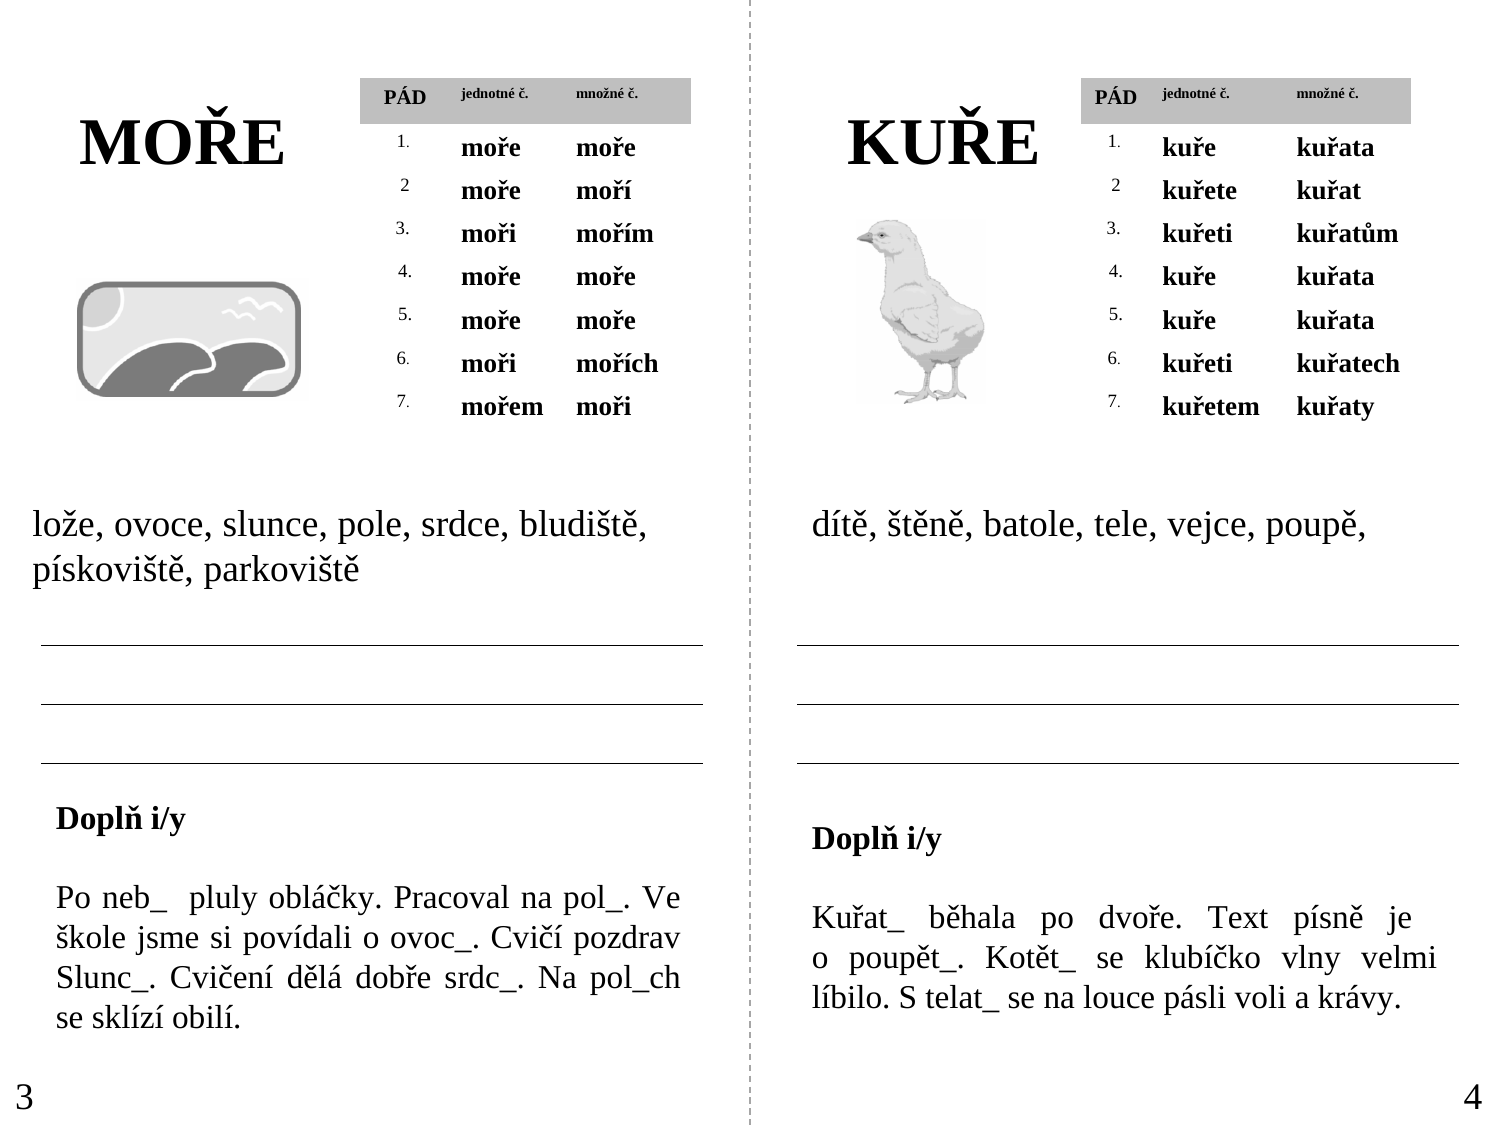

| PÁD | jednotné č. | množné č. |
| --- | --- | --- |
| 1. | moře | moře |
| 2 | moře | moří |
| 3. | moři | mořím |
| 4. | moře | moře |
| 5. | moře | moře |
| 6. | moři | mořích |
| 7. | mořem | moři |
| PÁD | jednotné č. | množné č. |
| --- | --- | --- |
| 1. | kuře | kuřata |
| 2 | kuřete | kuřat |
| 3. | kuřeti | kuřatům |
| 4. | kuře | kuřata |
| 5. | kuře | kuřata |
| 6. | kuřeti | kuřatech |
| 7. | kuřetem | kuřaty |
MOŘE
KUŘE
lože, ovoce, slunce, pole, srdce, bludiště, pískoviště, parkoviště
dítě, štěně, batole, tele, vejce, poupě,
Doplň i/y
Po neb_ pluly obláčky. Pracoval na pol_. Ve škole jsme si povídali o ovoc_. Cvičí pozdrav Slunc_. Cvičení dělá dobře srdc_. Na pol_ch se sklízí obilí.
Doplň i/y
Kuřat_ běhala po dvoře. Text písně je
o poupět_. Kotět_ se klubíčko vlny velmi líbilo. S telat_ se na louce pásli voli a krávy.
3
4